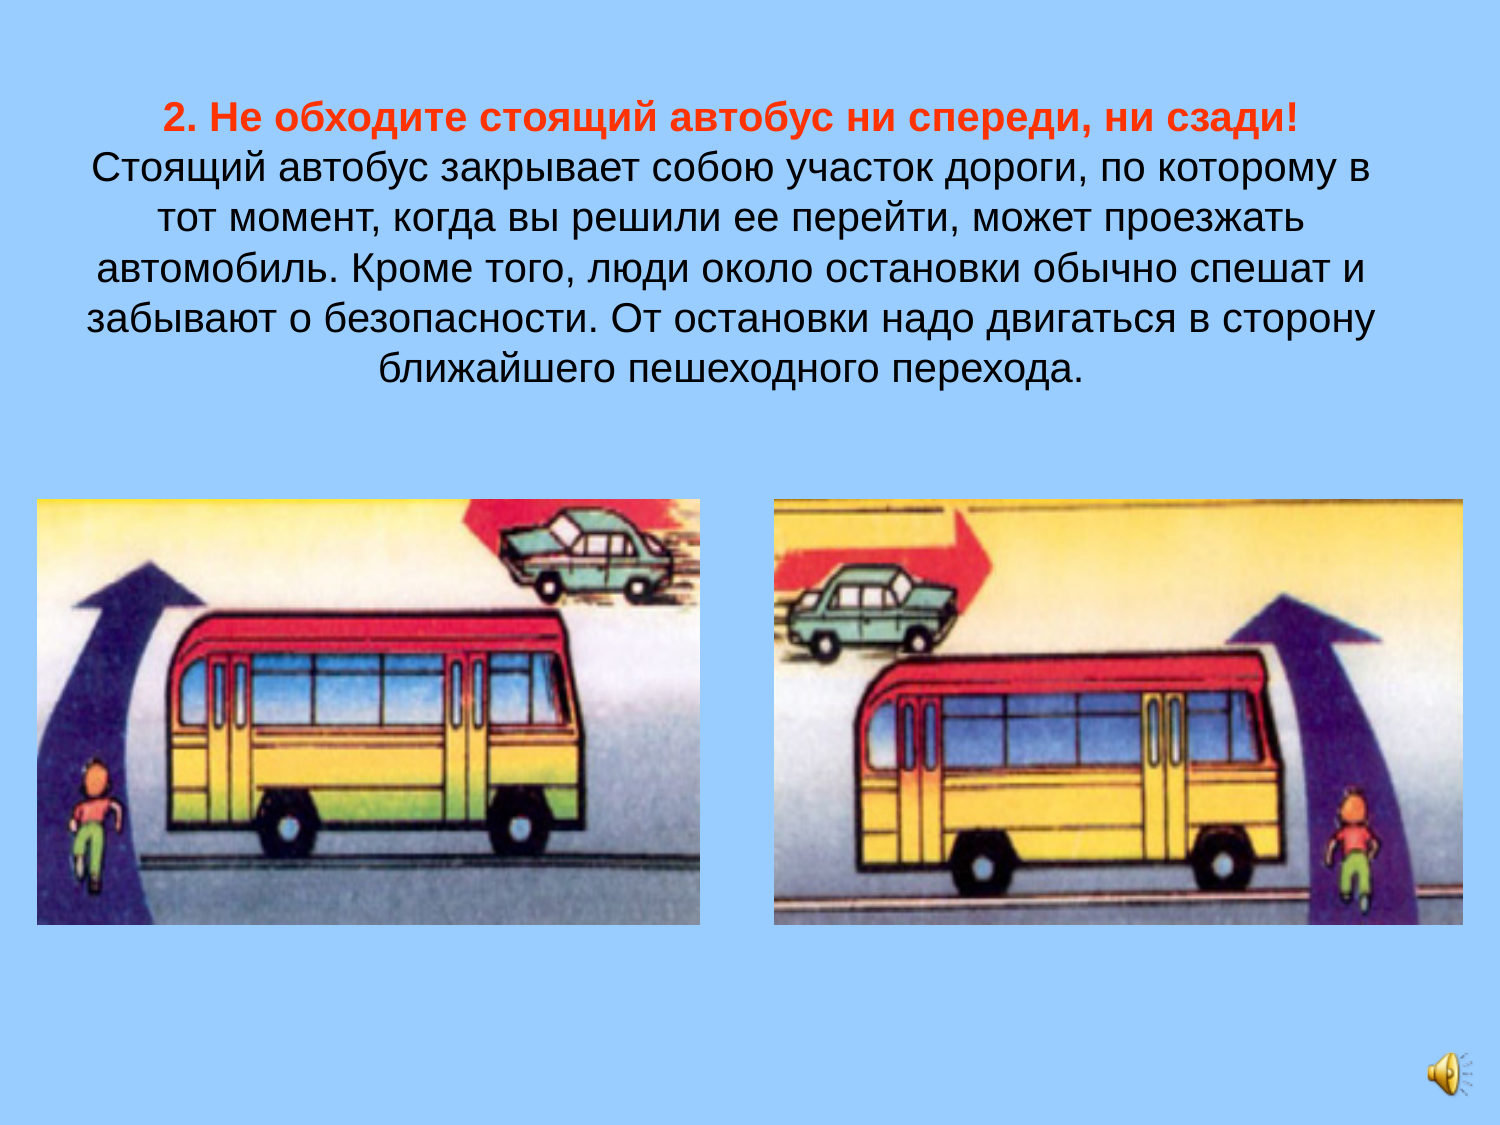

2. Не обходите стоящий автобус ни спереди, ни сзади!
Стоящий автобус закрывает собою участок дороги, по которому в тот момент, когда вы решили ее перейти, может проезжать автомобиль. Кроме того, люди около остановки обычно спешат и забывают о безопасности. От остановки надо двигаться в сторону ближайшего пешеходного перехода.